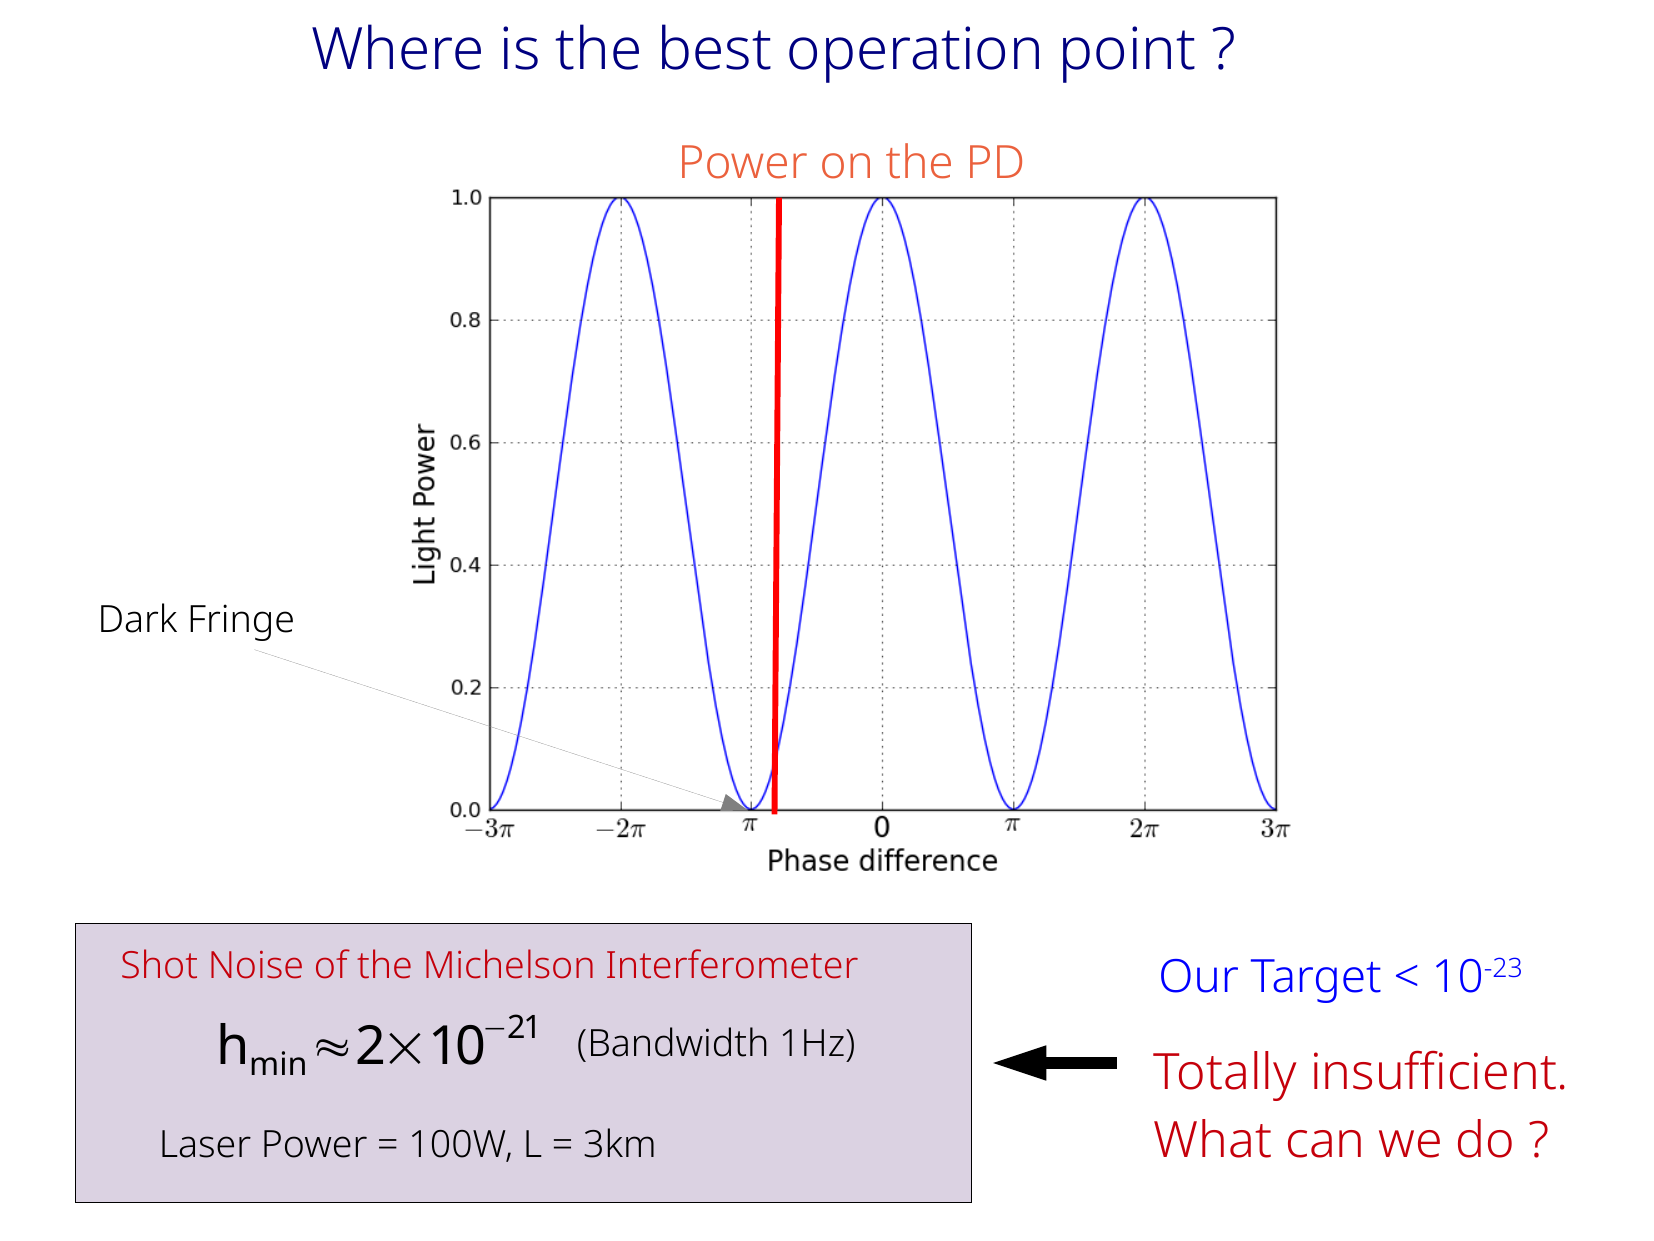

Where is the best operation point ?
Power on the PD
Dark Fringe
Shot Noise of the Michelson Interferometer
Our Target < 10-23
(Bandwidth 1Hz)
Totally insufficient.
What can we do ?
Laser Power = 100W, L = 3km